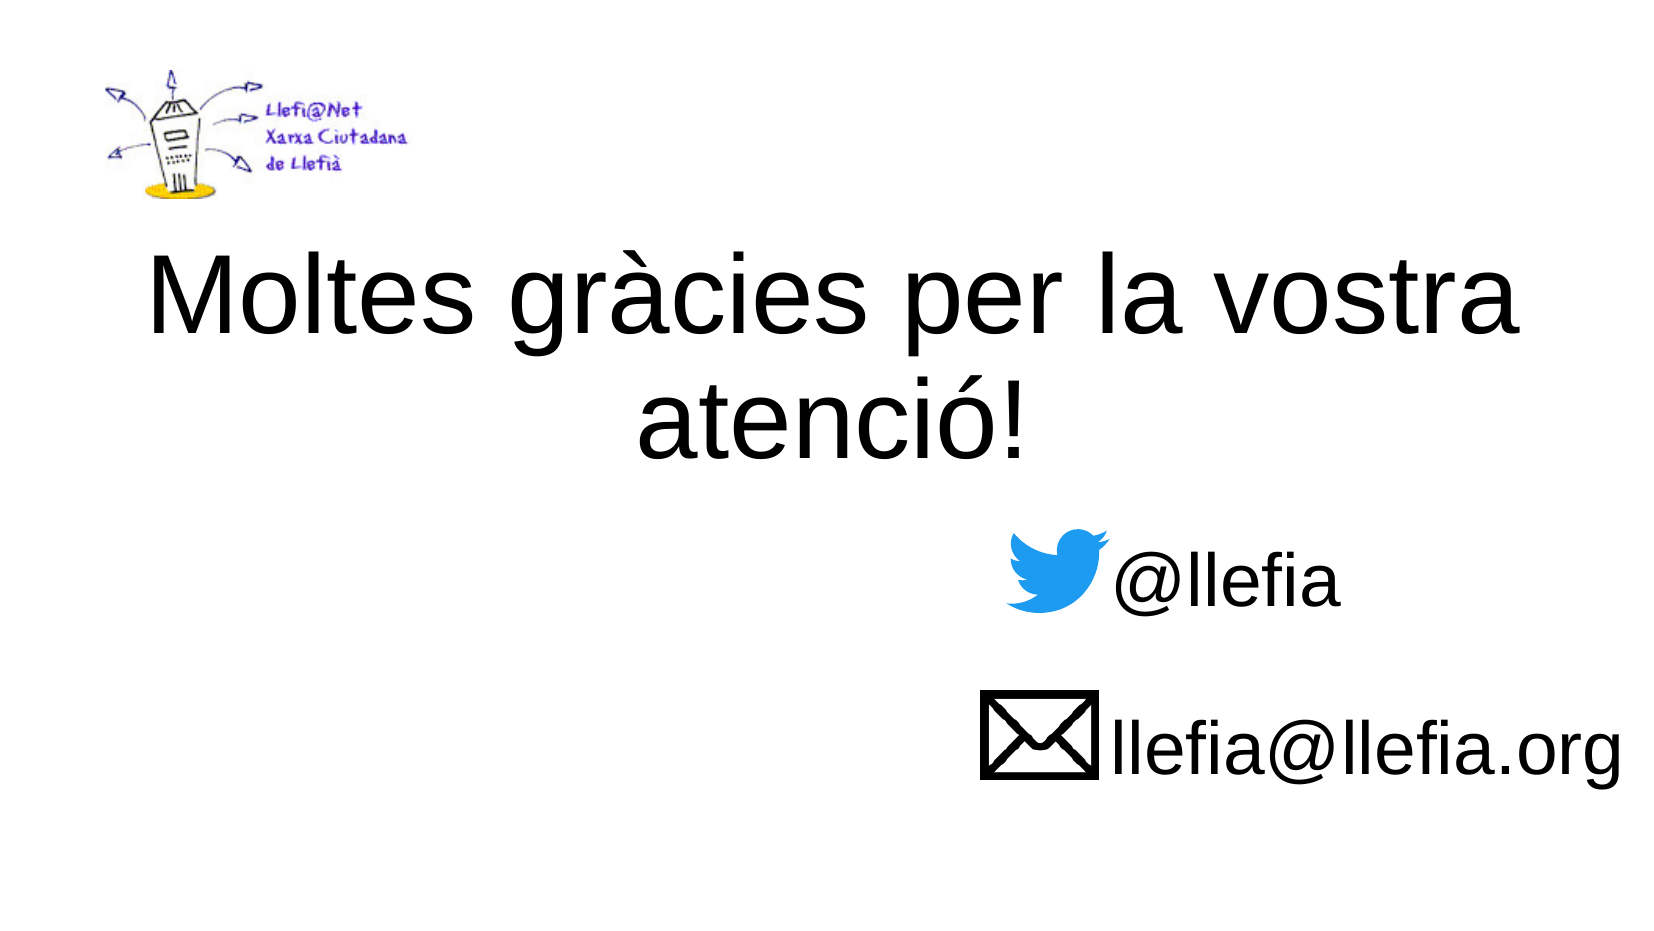

Moltes gràcies per la vostra atenció!
 @llefia
 llefia@llefia.org